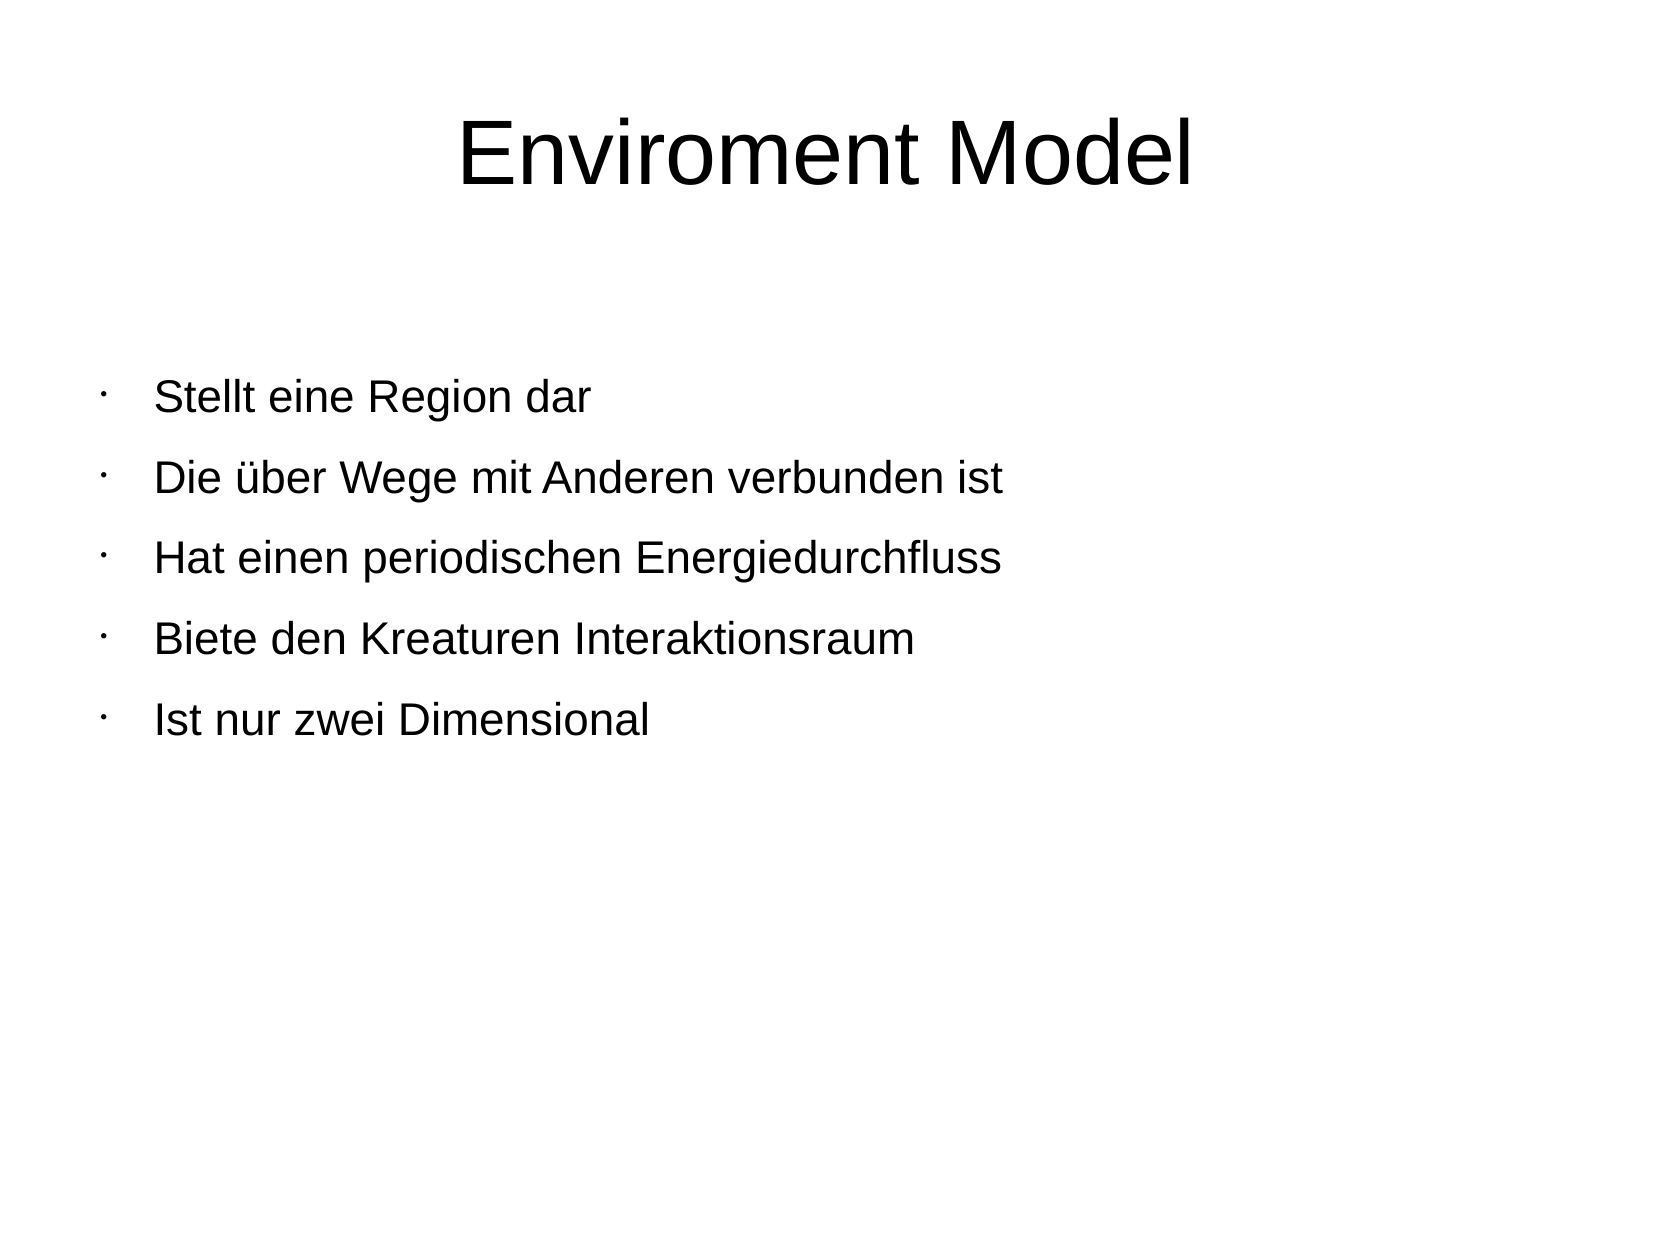

# Enviroment Model
Stellt eine Region dar
Die über Wege mit Anderen verbunden ist
Hat einen periodischen Energiedurchfluss
Biete den Kreaturen Interaktionsraum
Ist nur zwei Dimensional